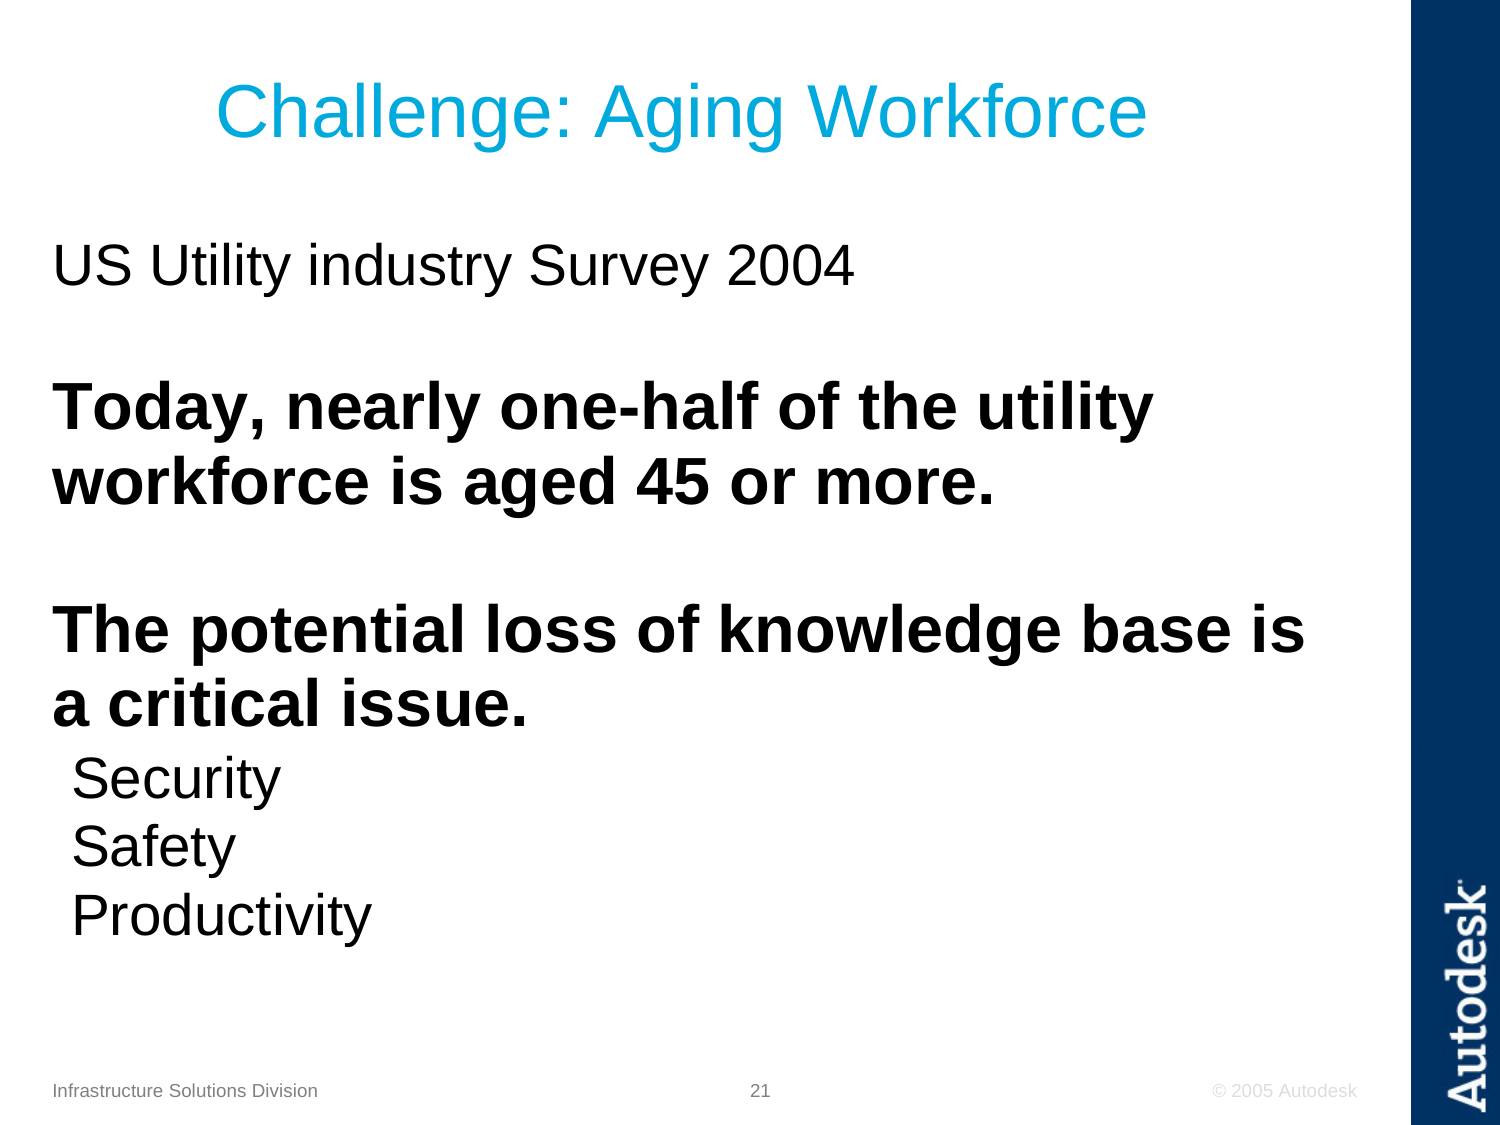

# Challenge: Aging Workforce
US Utility industry Survey 2004
Today, nearly one-half of the utility workforce is aged 45 or more.
The potential loss of knowledge base is a critical issue.
Security
Safety
Productivity